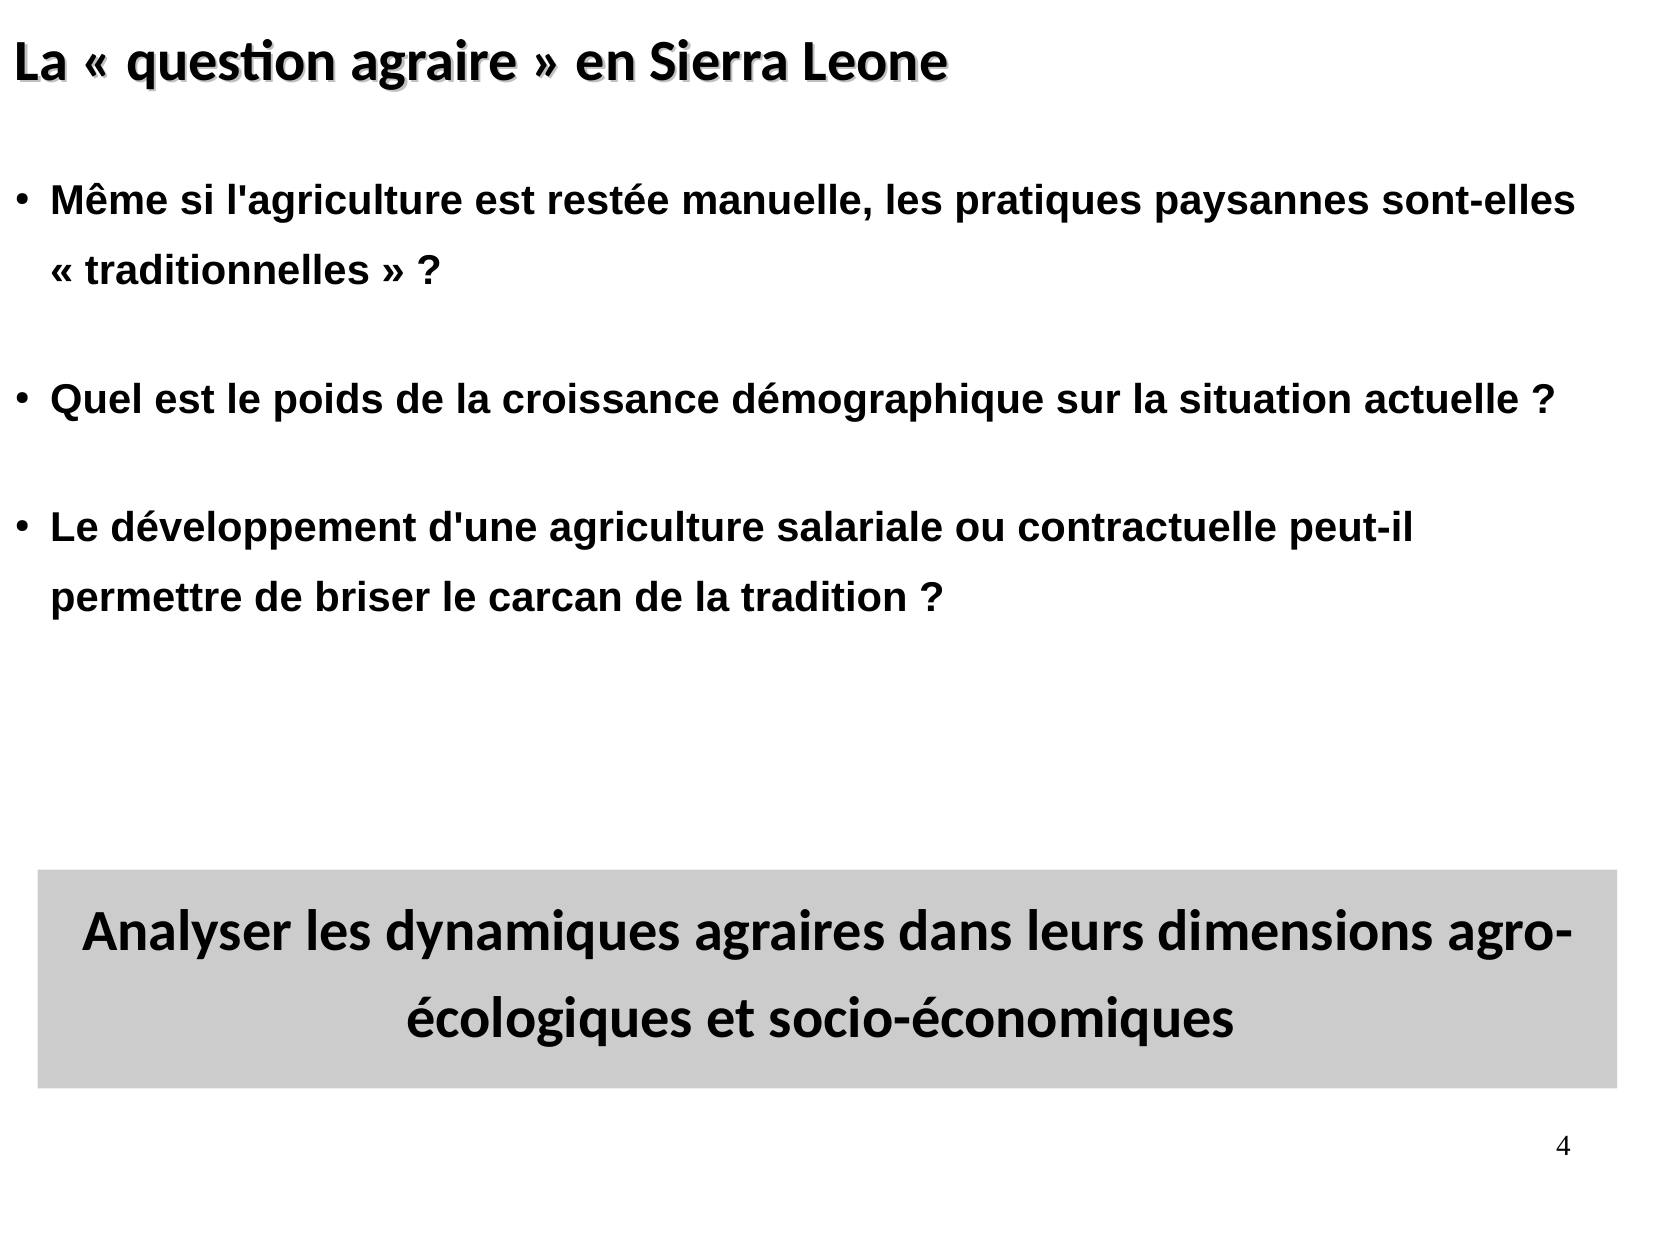

La « question agraire » en Sierra Leone
Même si l'agriculture est restée manuelle, les pratiques paysannes sont-elles « traditionnelles » ?
Quel est le poids de la croissance démographique sur la situation actuelle ?
Le développement d'une agriculture salariale ou contractuelle peut-il permettre de briser le carcan de la tradition ?
Analyser les dynamiques agraires dans leurs dimensions agro-écologiques et socio-économiques
4